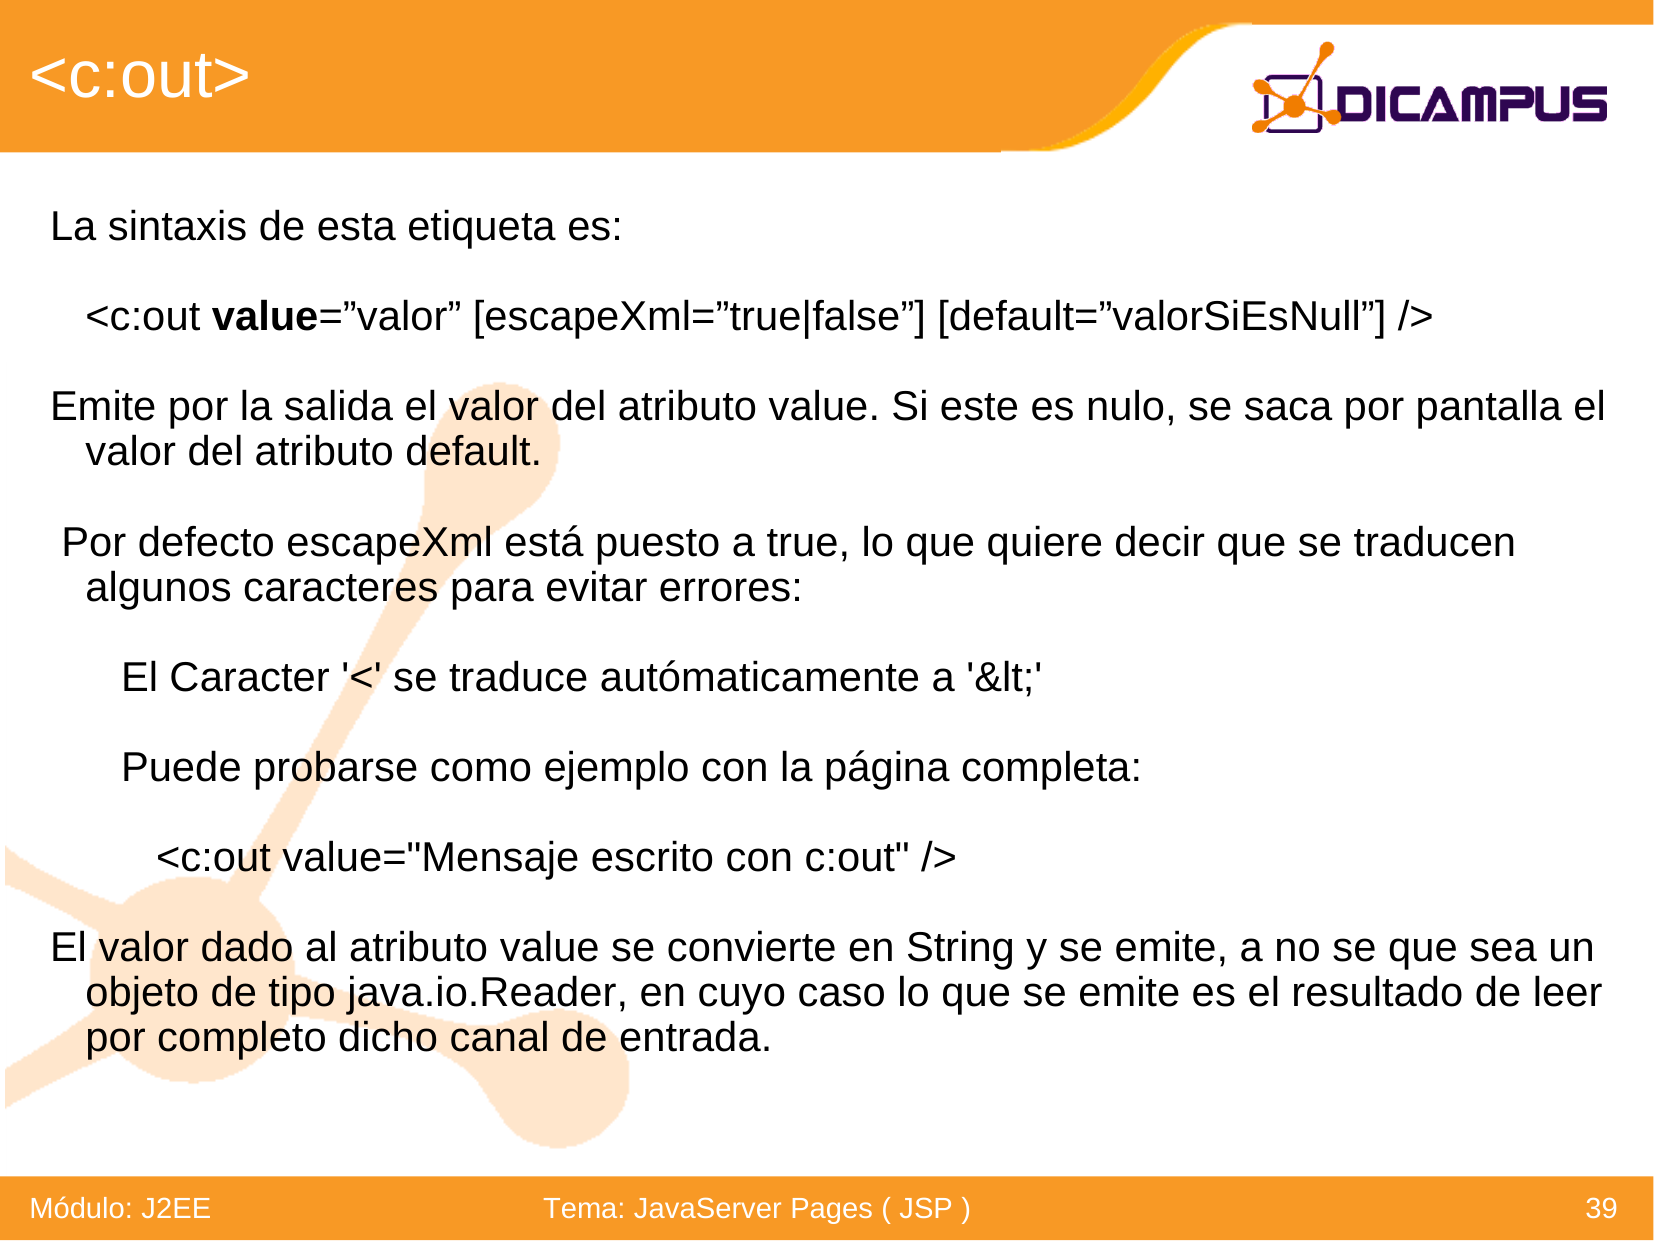

<c:out>
La sintaxis de esta etiqueta es:
	<c:out value=”valor” [escapeXml=”true|false”] [default=”valorSiEsNull”] />
Emite por la salida el valor del atributo value. Si este es nulo, se saca por pantalla el valor del atributo default.
 Por defecto escapeXml está puesto a true, lo que quiere decir que se traducen algunos caracteres para evitar errores:
El Caracter '<' se traduce autómaticamente a '&lt;'
Puede probarse como ejemplo con la página completa:
	<c:out value="Mensaje escrito con c:out" />
El valor dado al atributo value se convierte en String y se emite, a no se que sea un objeto de tipo java.io.Reader, en cuyo caso lo que se emite es el resultado de leer por completo dicho canal de entrada.
Módulo: J2EE
Tema: JavaServer Pages ( JSP )